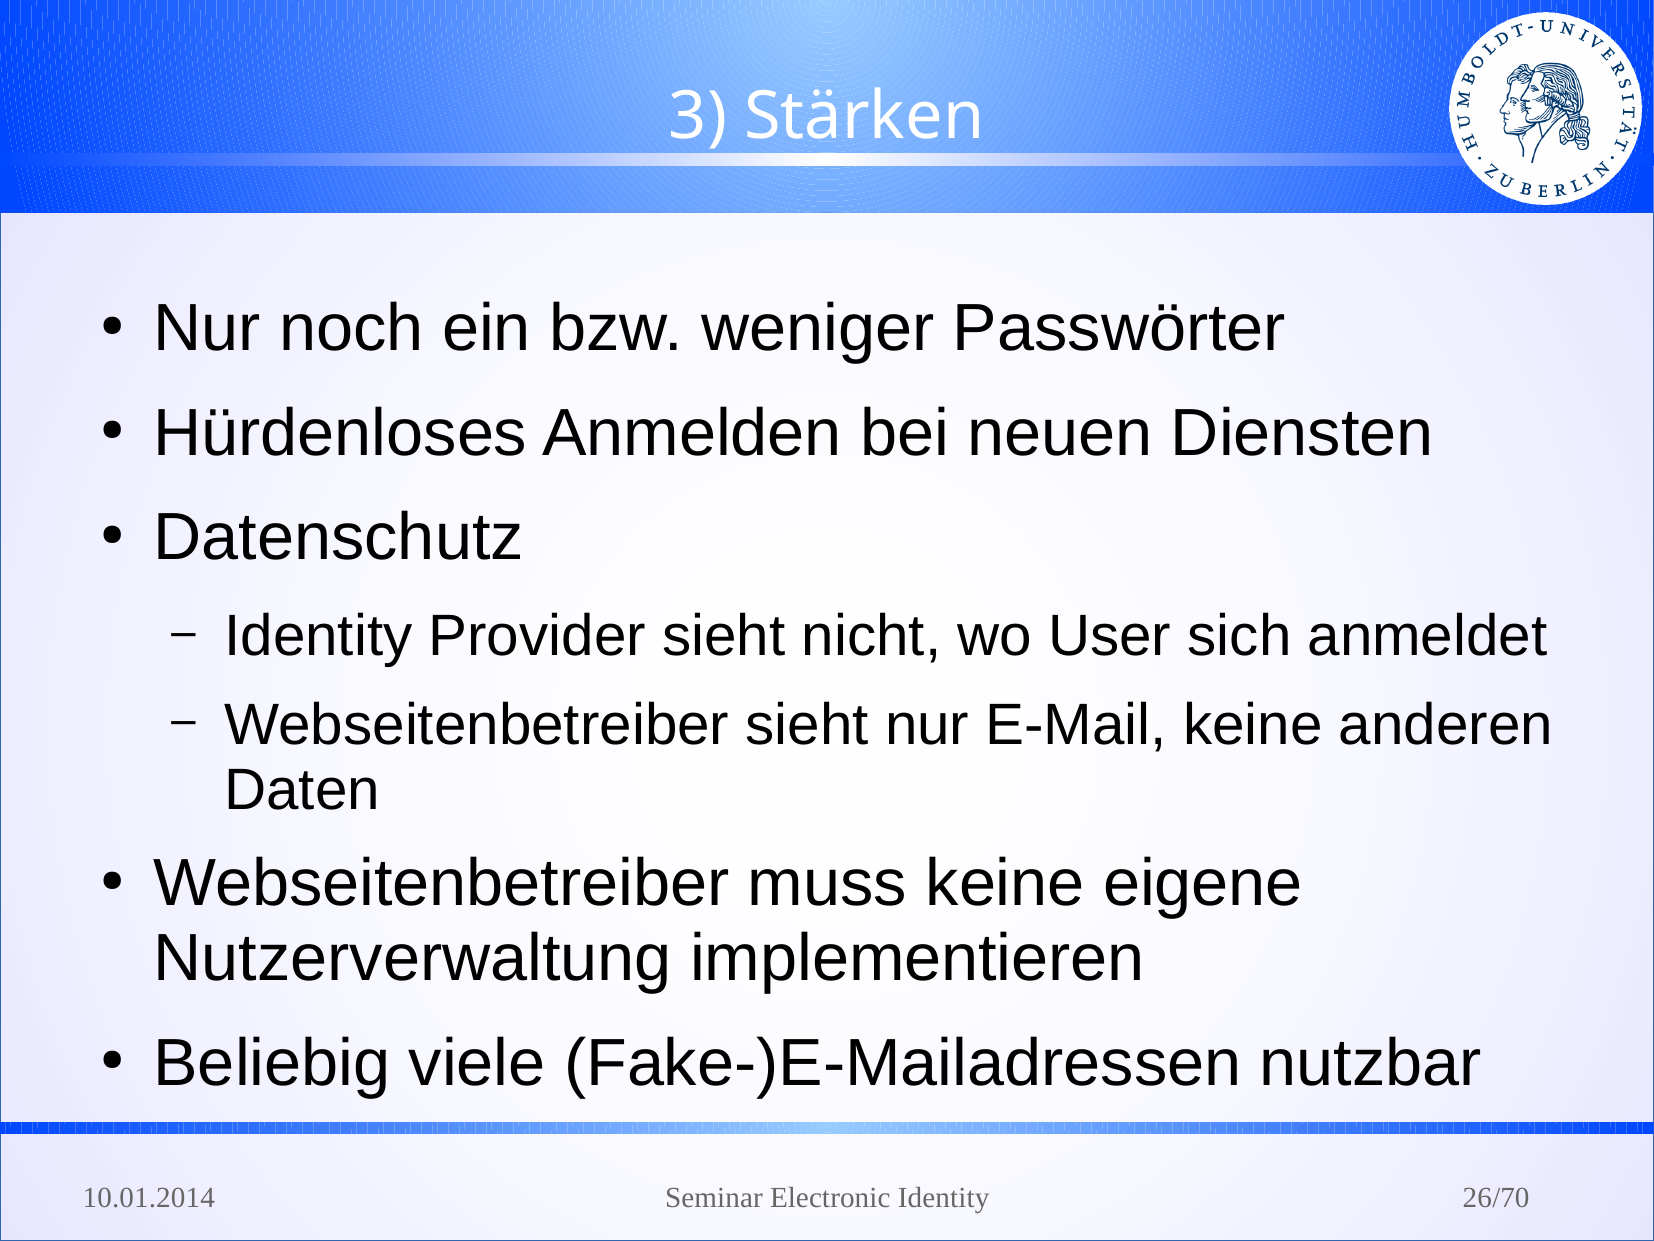

# 3) Stärken
Nur noch ein bzw. weniger Passwörter
Hürdenloses Anmelden bei neuen Diensten
Datenschutz
Identity Provider sieht nicht, wo User sich anmeldet
Webseitenbetreiber sieht nur E-Mail, keine anderen Daten
Webseitenbetreiber muss keine eigene Nutzerverwaltung implementieren
Beliebig viele (Fake-)E-Mailadressen nutzbar
10.01.2014
Seminar Electronic Identity